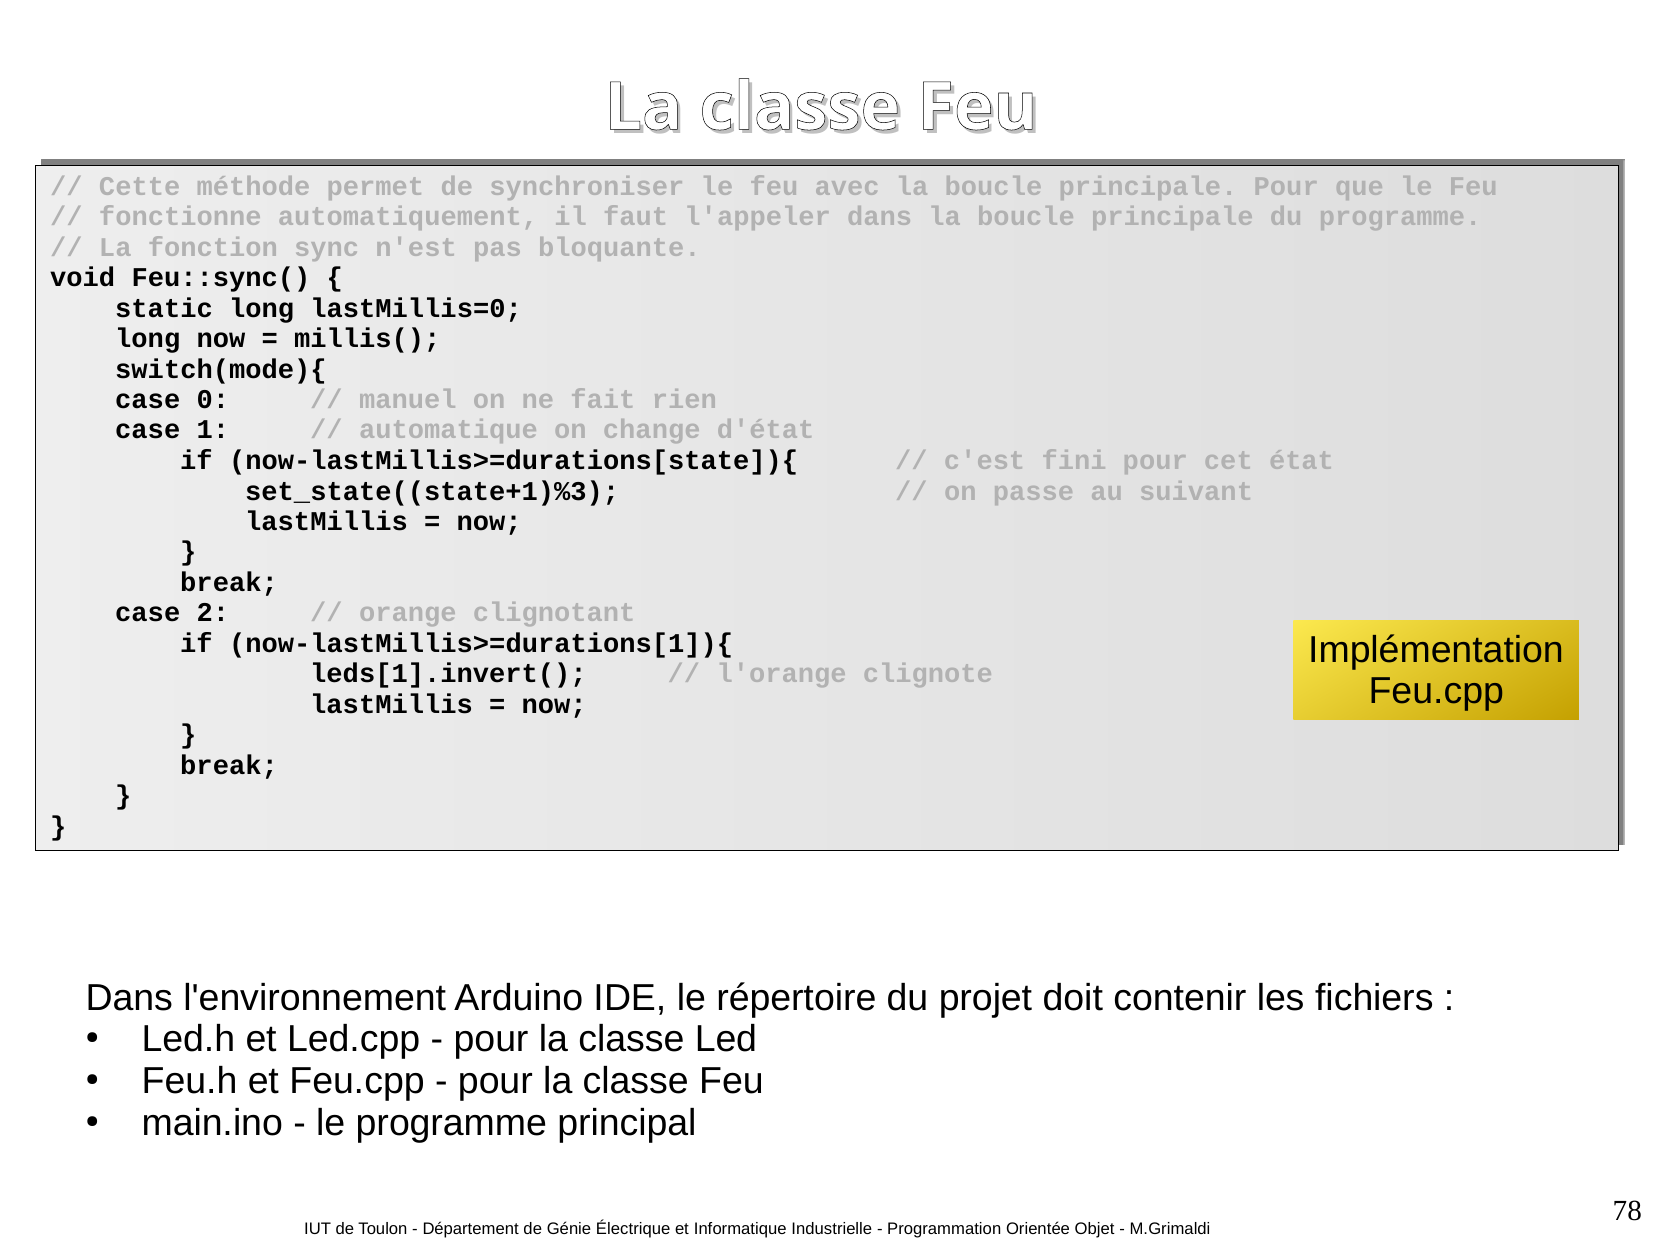

# La classe Feu
// Cette méthode permet de synchroniser le feu avec la boucle principale. Pour que le Feu
// fonctionne automatiquement, il faut l'appeler dans la boucle principale du programme.
// La fonction sync n'est pas bloquante.
void Feu::sync() {
 static long lastMillis=0;
 long now = millis();
 switch(mode){
 case 0: // manuel on ne fait rien
 case 1: // automatique on change d'état
 if (now-lastMillis>=durations[state]){ // c'est fini pour cet état
 set_state((state+1)%3); // on passe au suivant
 lastMillis = now;
 }
 break;
 case 2: // orange clignotant
 if (now-lastMillis>=durations[1]){
 leds[1].invert(); // l'orange clignote
 lastMillis = now;
 }
 break;
 }
}
Implémentation
Feu.cpp
Dans l'environnement Arduino IDE, le répertoire du projet doit contenir les fichiers :
Led.h et Led.cpp - pour la classe Led
Feu.h et Feu.cpp - pour la classe Feu
main.ino - le programme principal